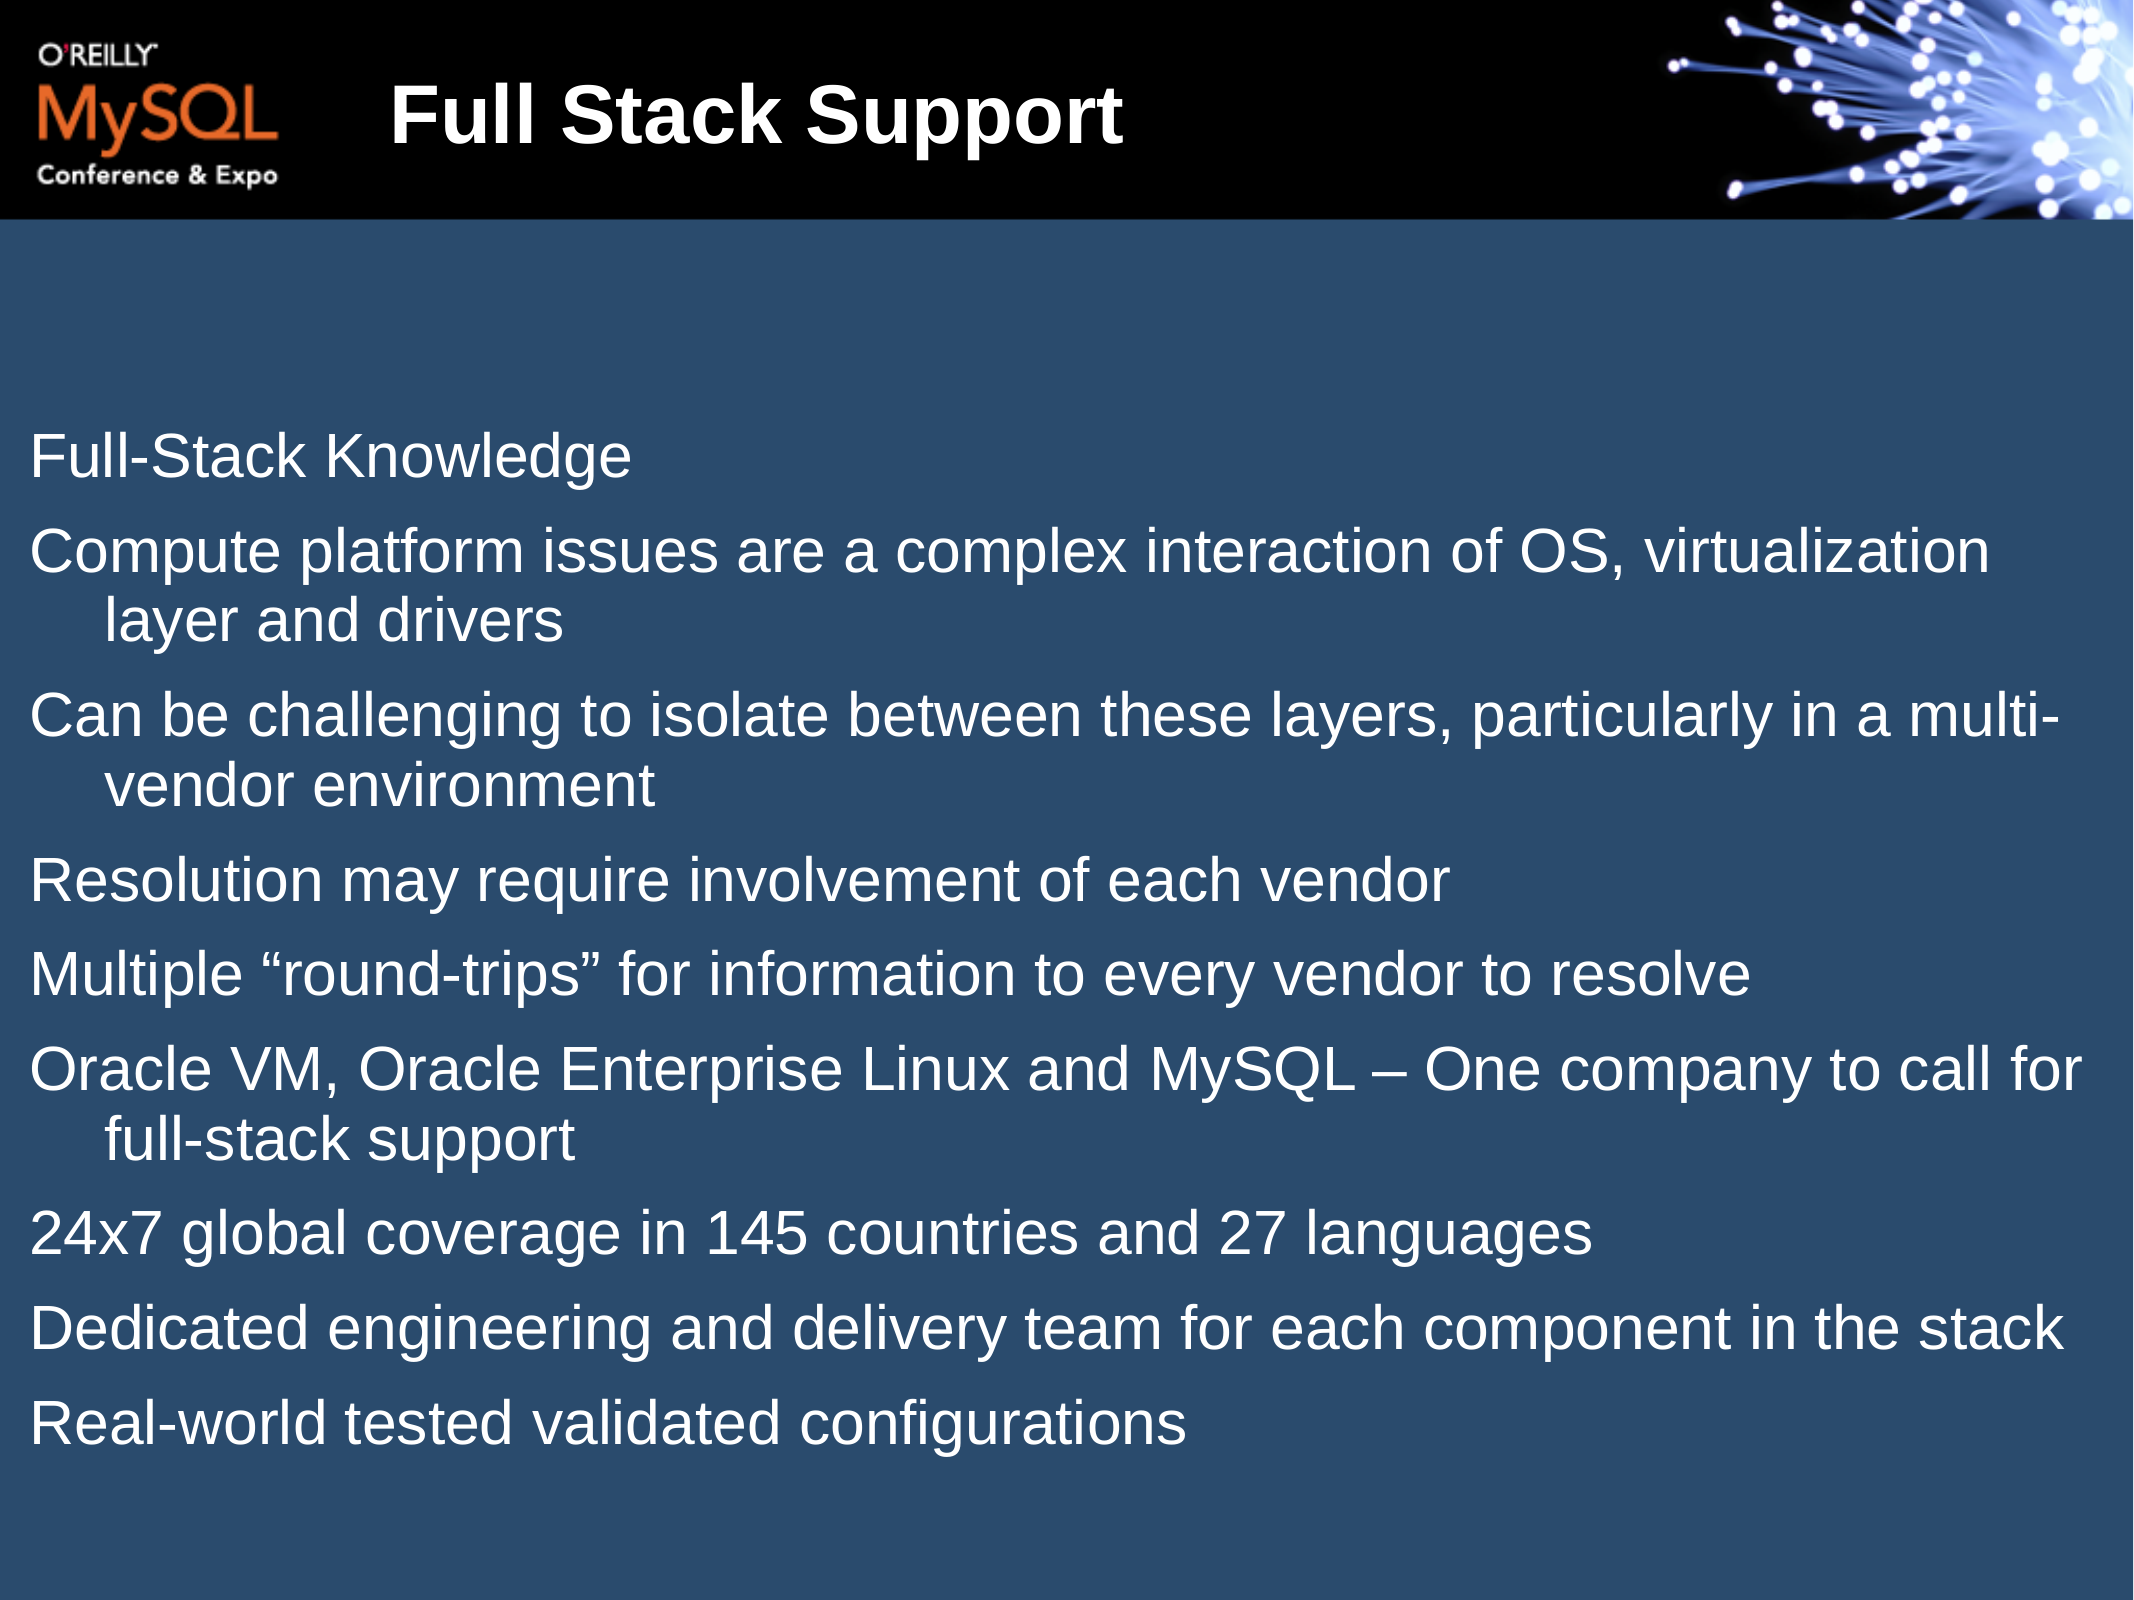

# Full Stack Support
Full-Stack Knowledge
Compute platform issues are a complex interaction of OS, virtualization layer and drivers
Can be challenging to isolate between these layers, particularly in a multi-vendor environment
Resolution may require involvement of each vendor
Multiple “round-trips” for information to every vendor to resolve
Oracle VM, Oracle Enterprise Linux and MySQL – One company to call for full-stack support
24x7 global coverage in 145 countries and 27 languages
Dedicated engineering and delivery team for each component in the stack
Real-world tested validated configurations